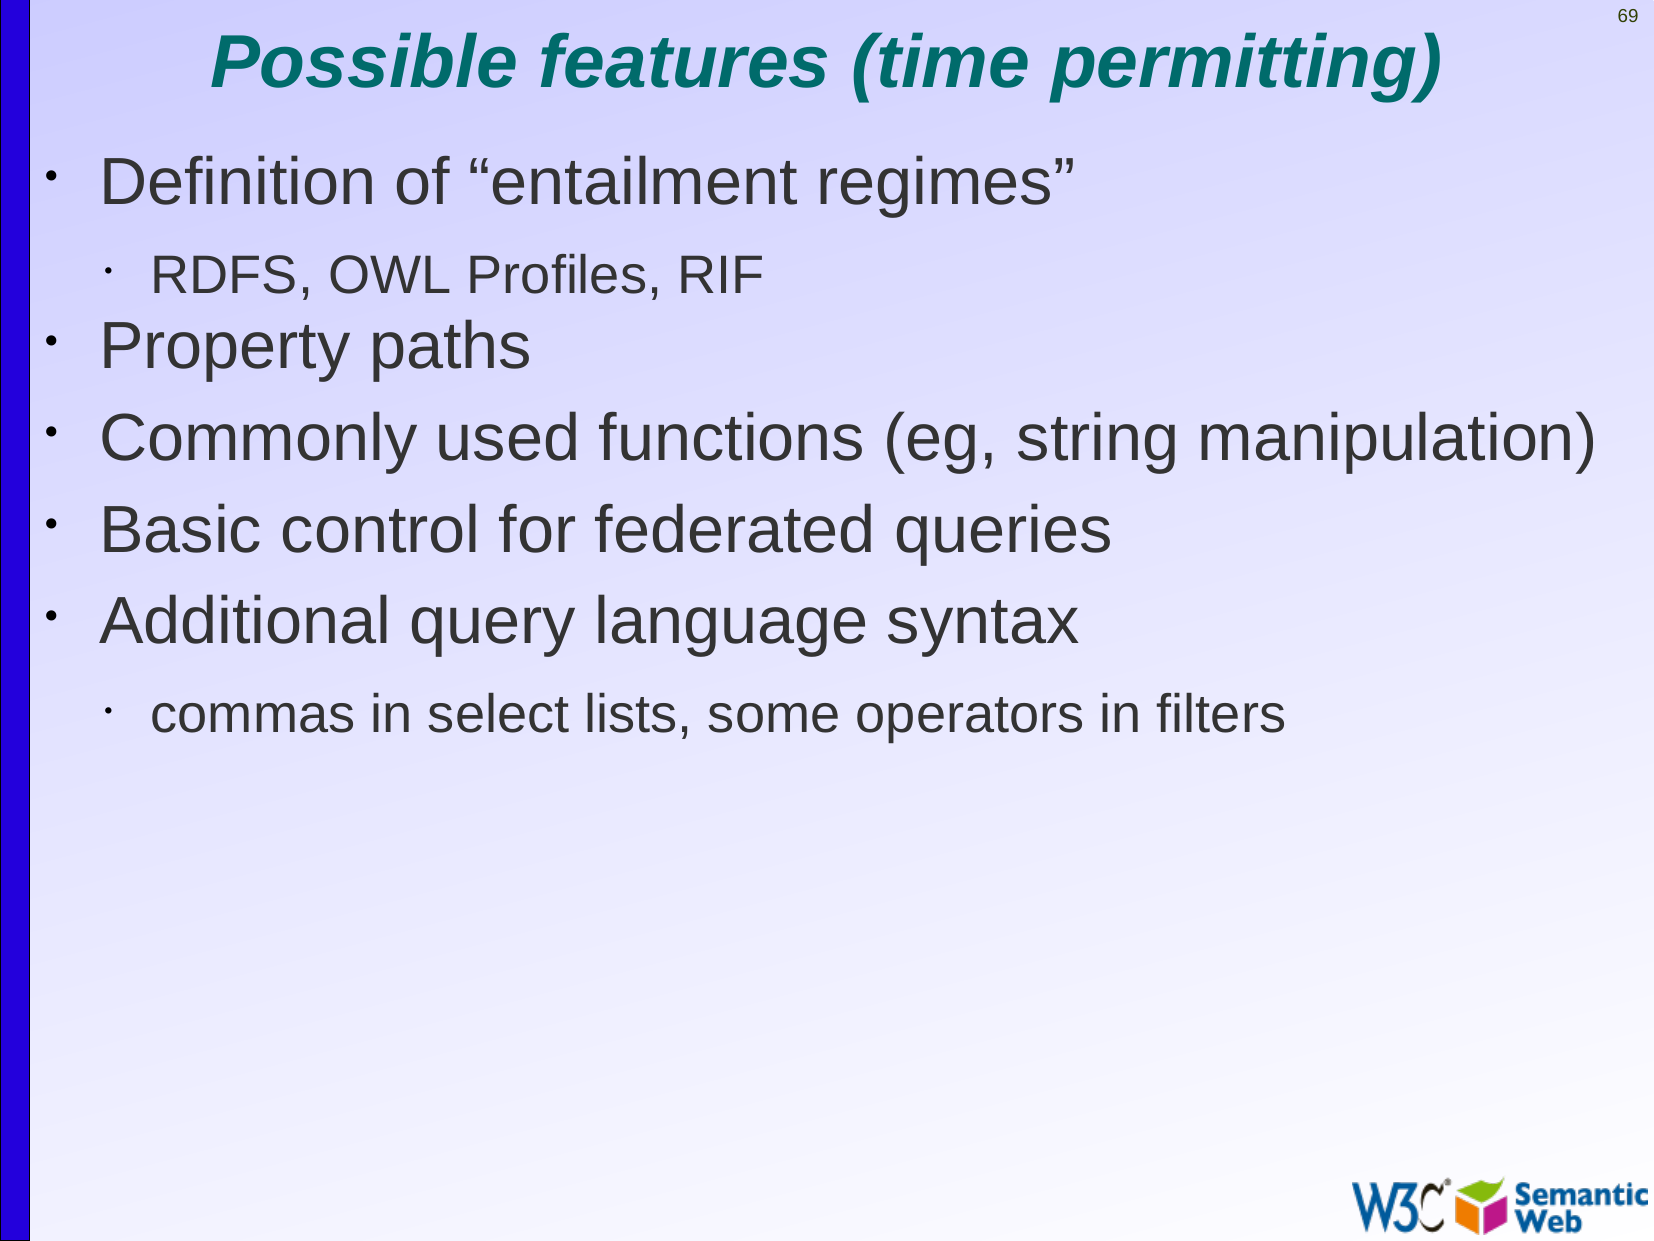

# Possible features (time permitting)
Definition of “entailment regimes”
RDFS, OWL Profiles, RIF
Property paths
Commonly used functions (eg, string manipulation)
Basic control for federated queries
Additional query language syntax
commas in select lists, some operators in filters